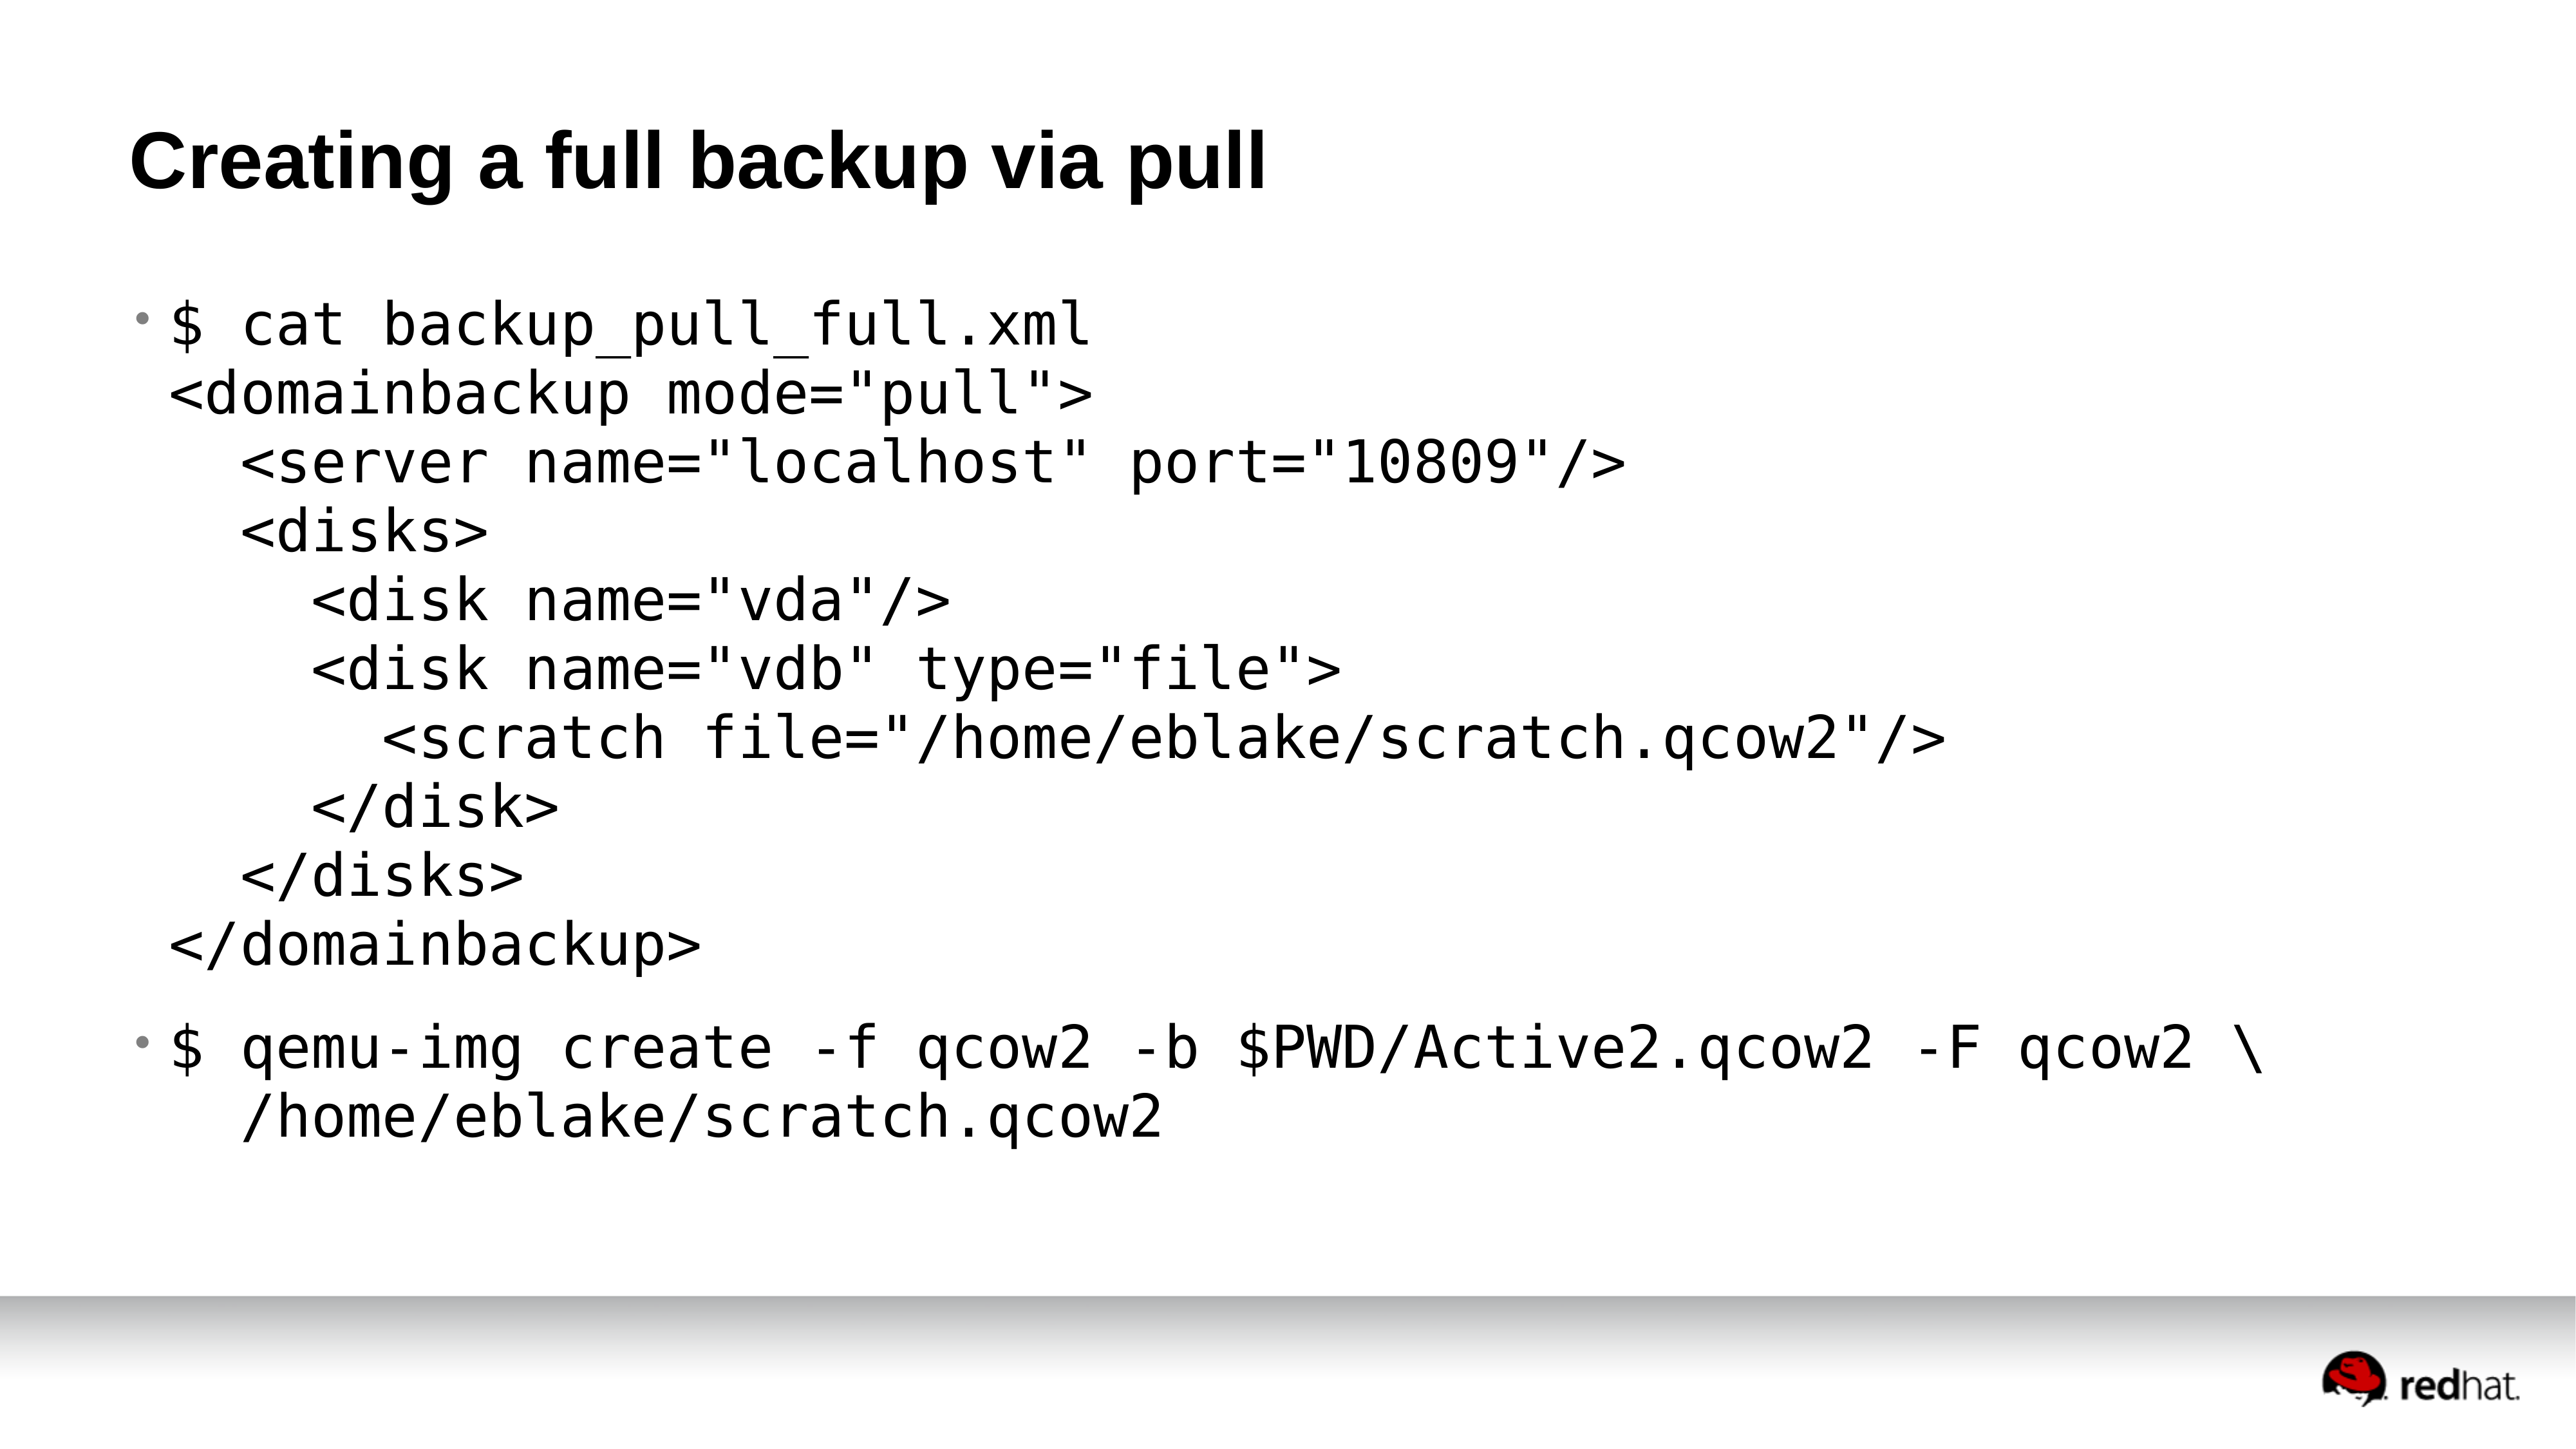

# Creating a full backup via pull
$ cat backup_pull_full.xml
<domainbackup mode="pull">
 <server name="localhost" port="10809"/>
 <disks>
 <disk name="vda"/>
 <disk name="vdb" type="file">
 <scratch file="/home/eblake/scratch.qcow2"/>
 </disk>
 </disks>
</domainbackup>
$ qemu-img create -f qcow2 -b $PWD/Active2.qcow2 -F qcow2 \
 /home/eblake/scratch.qcow2